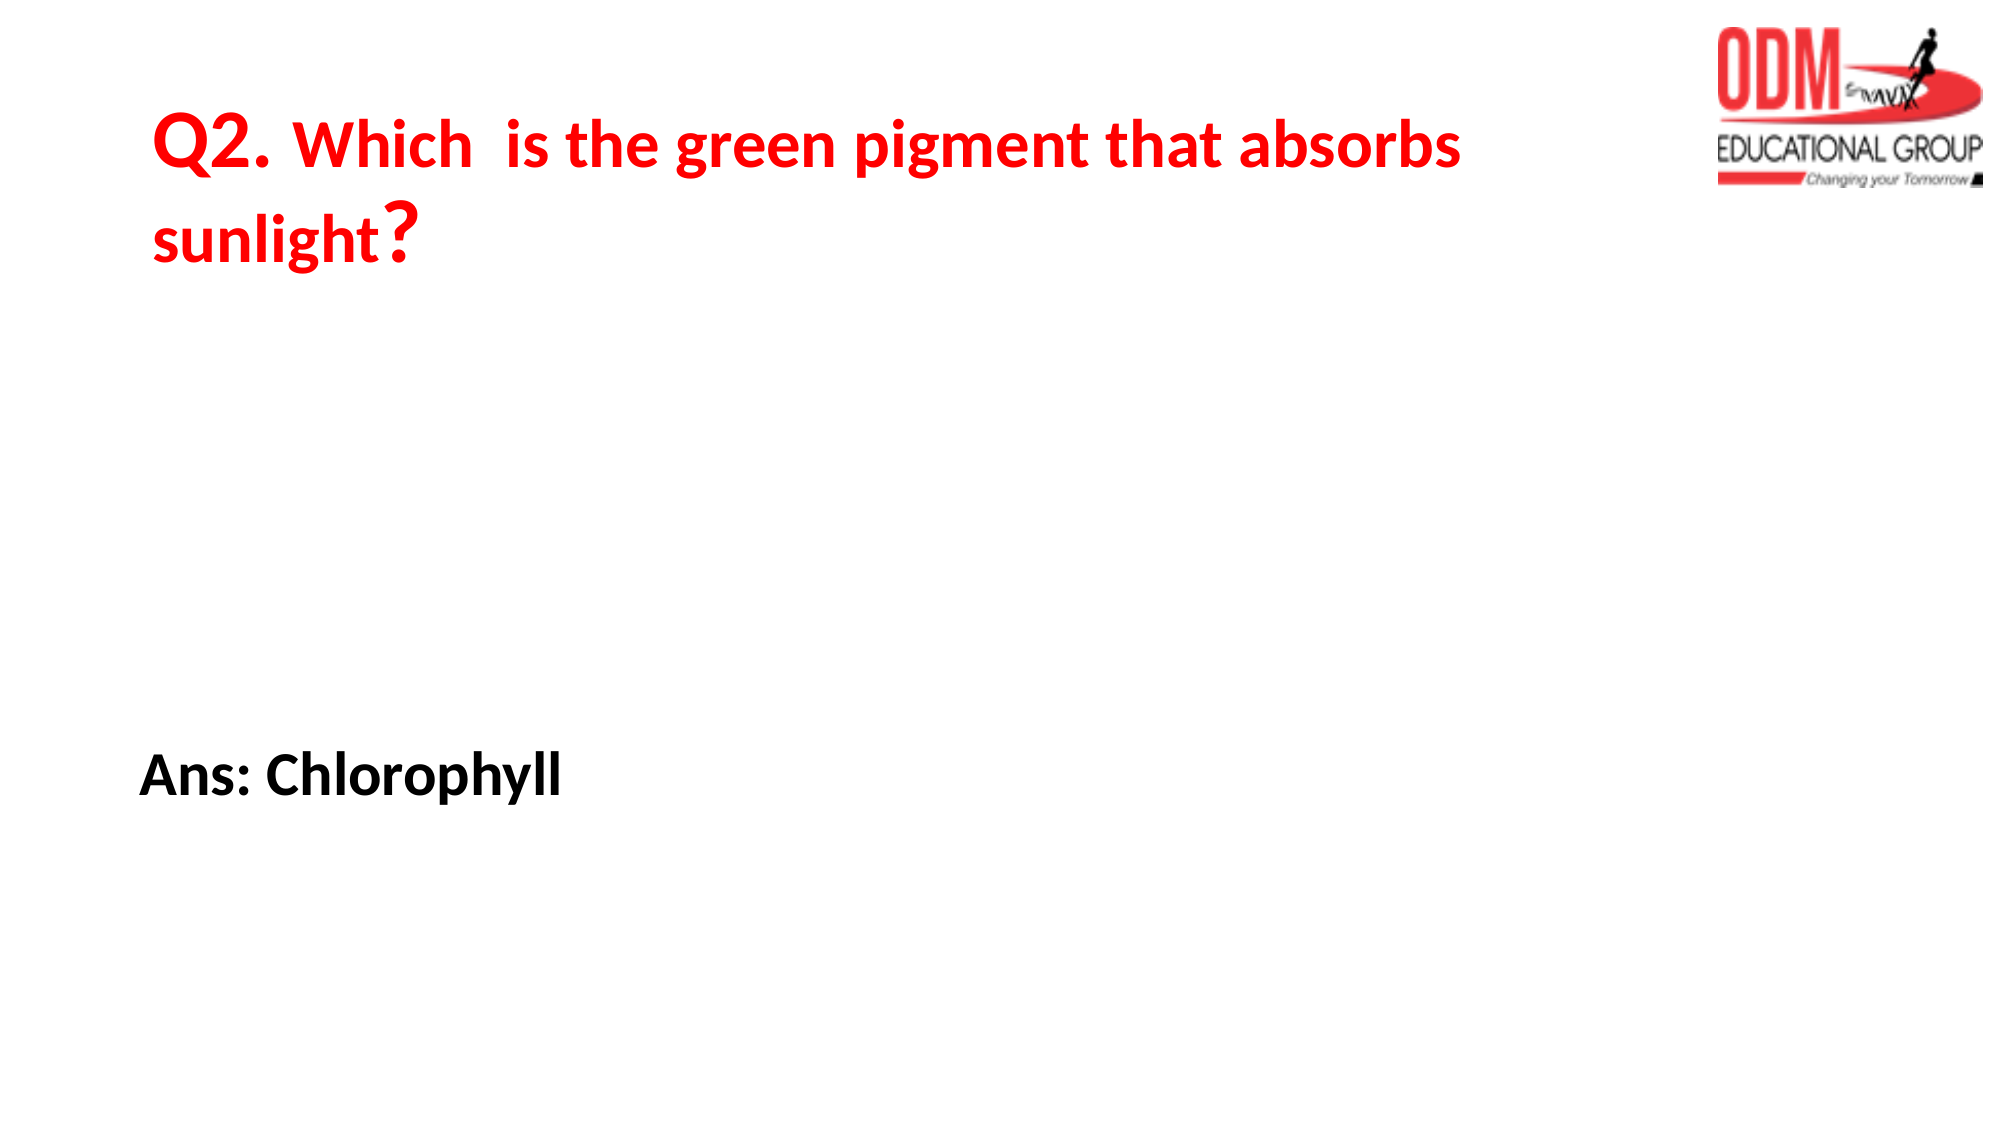

Q2. Which is the green pigment that absorbs sunlight?
# Ans: Chlorophyll